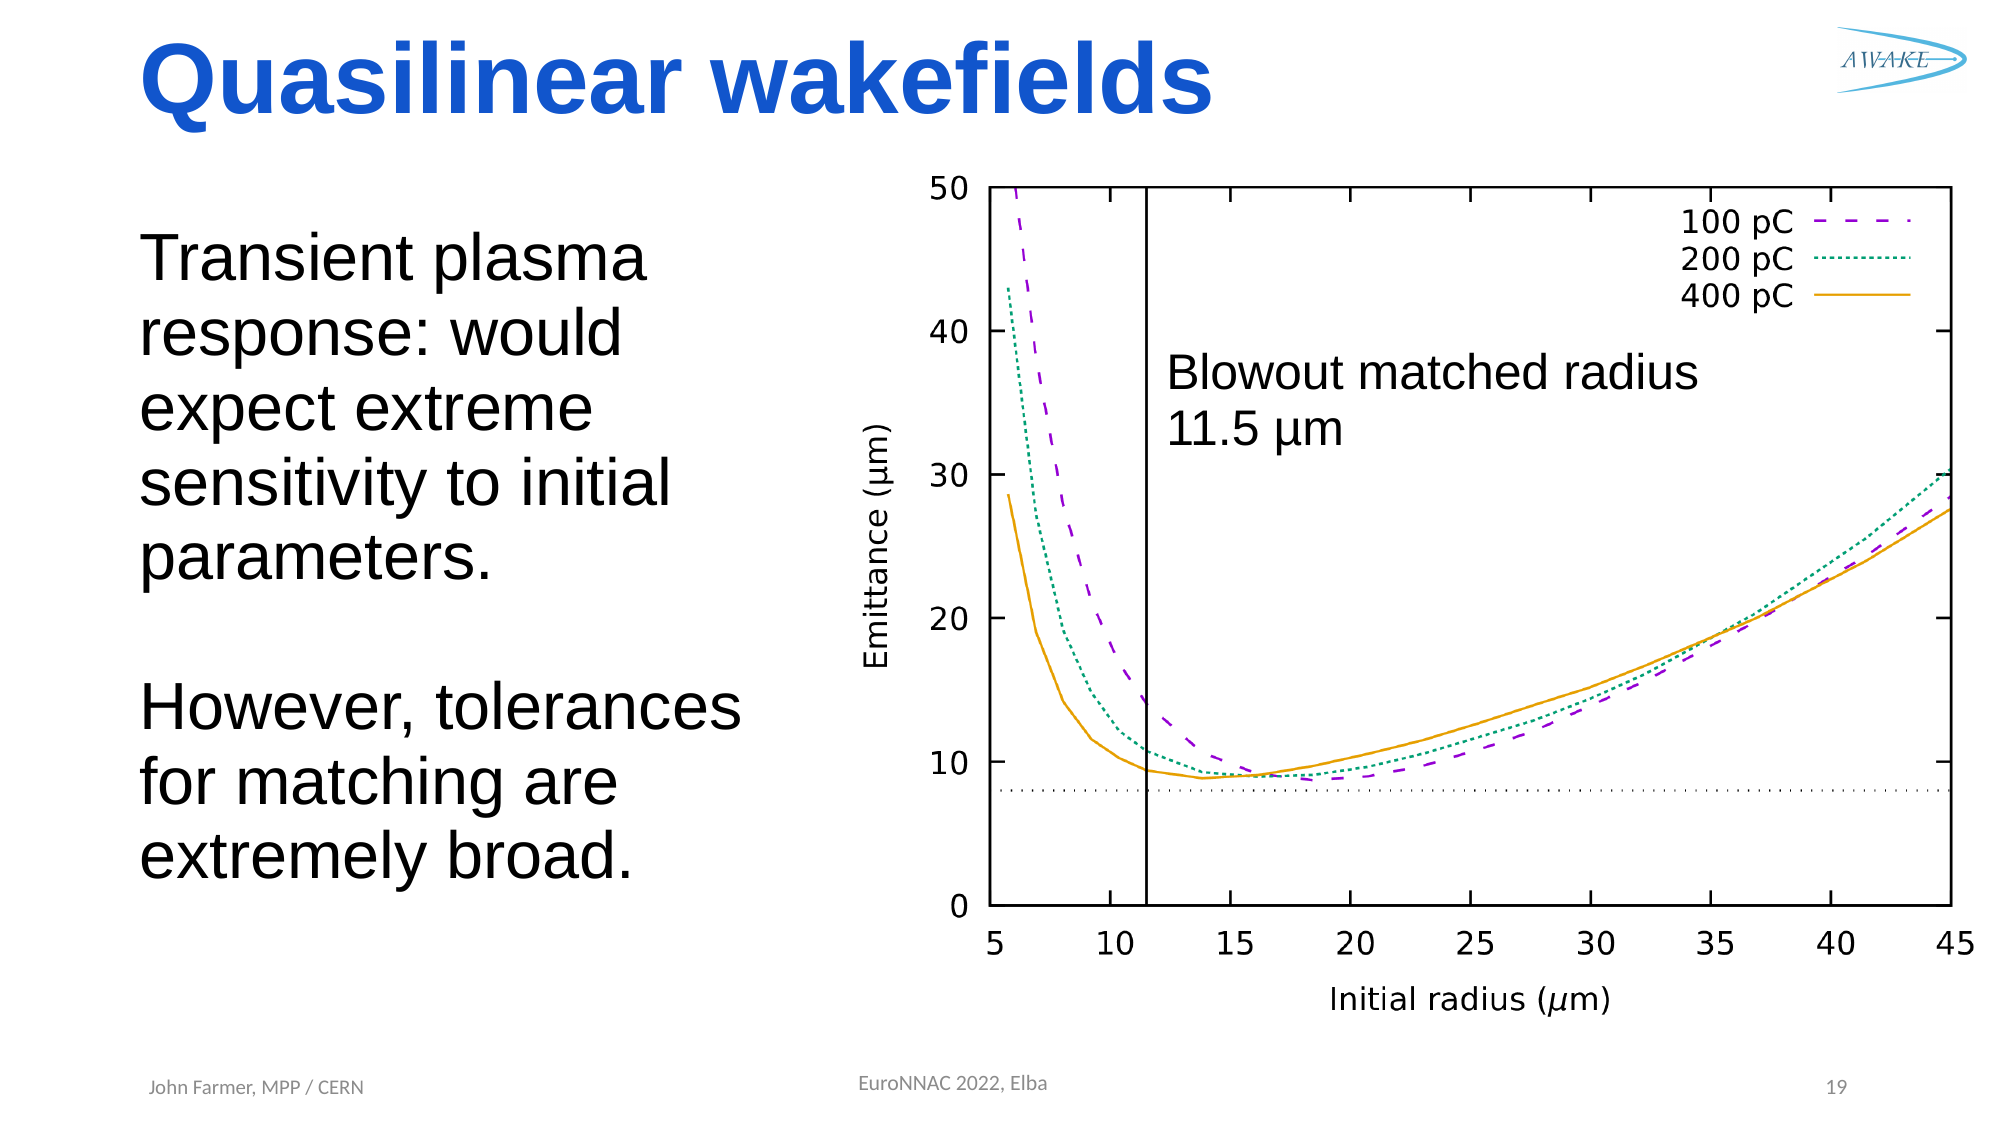

# Quasilinear wakefields
Transient plasma response: would expect extreme sensitivity to initial parameters.
However, tolerances for matching are extremely broad.
Blowout matched radius
11.5 µm
19